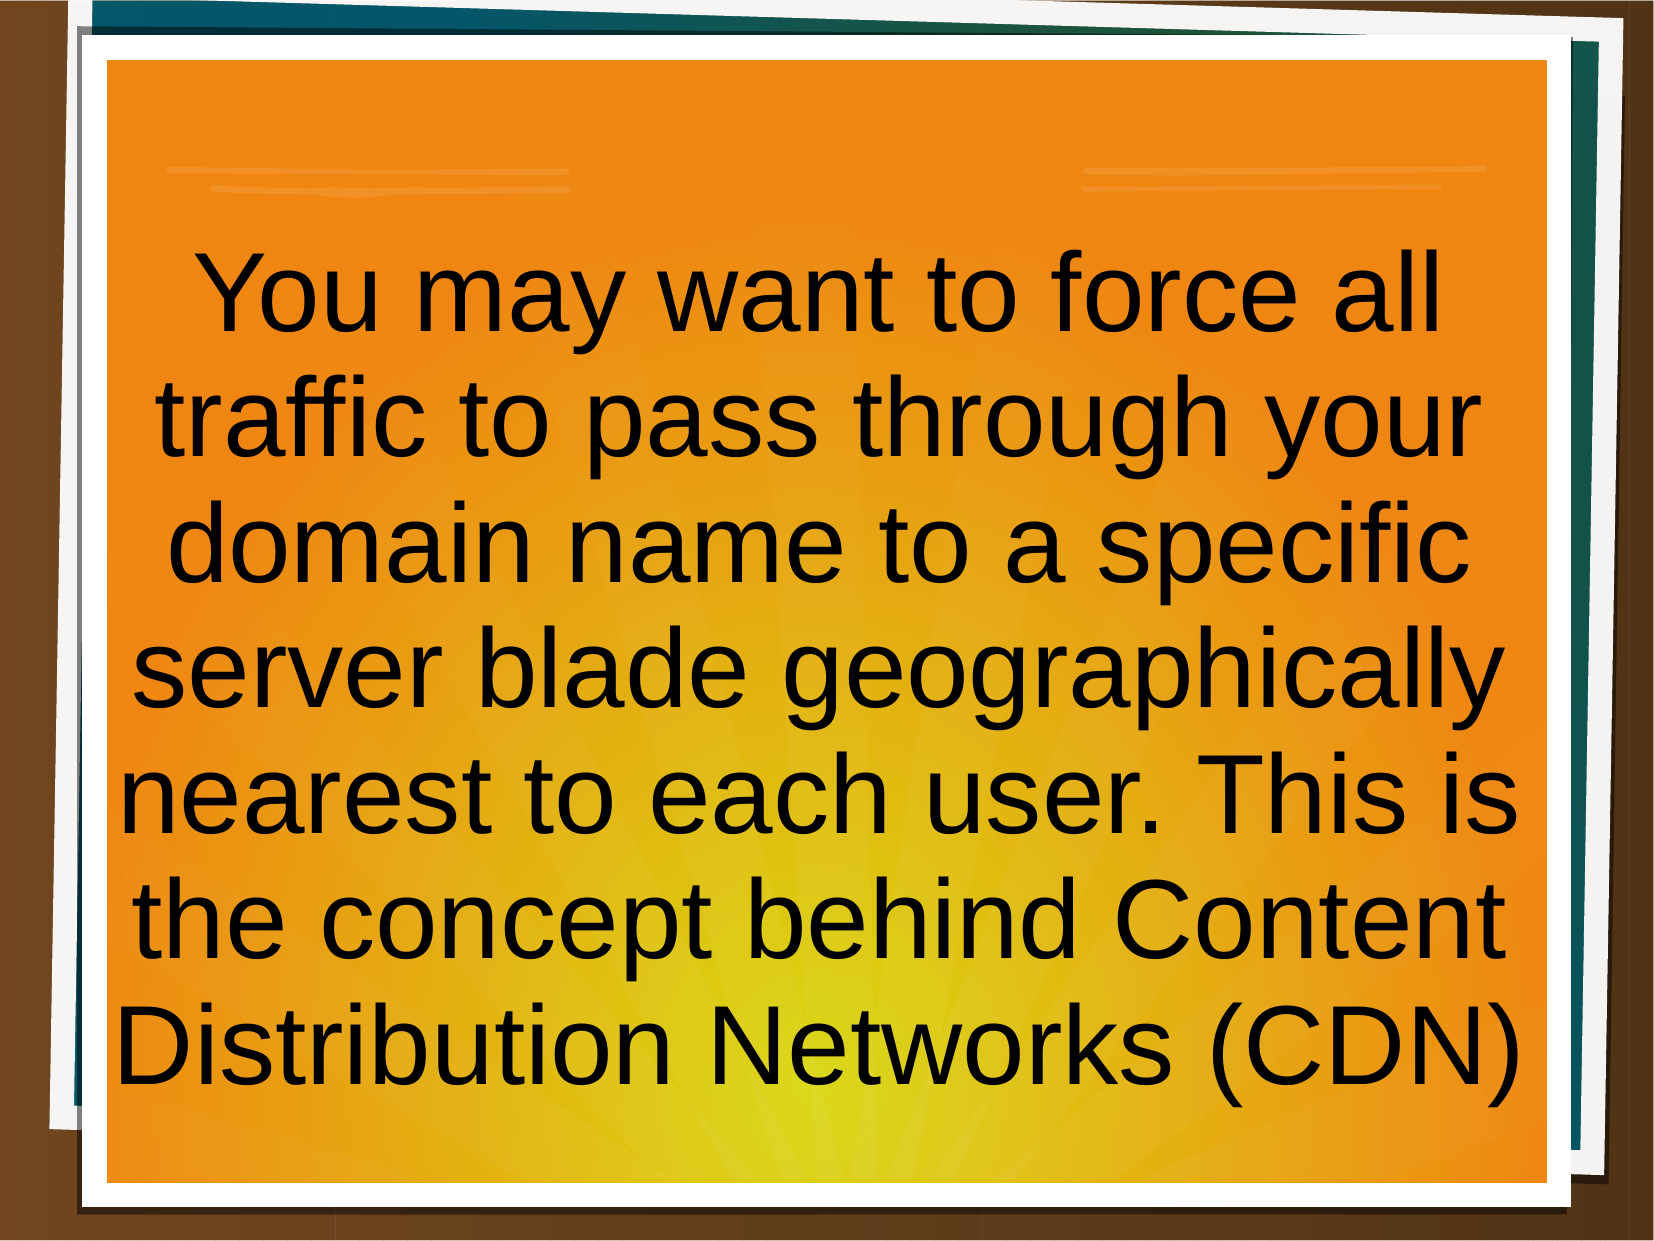

# You may want to force all traffic to pass through your domain name to a specific server blade geographically nearest to each user. This is the concept behind Content Distribution Networks (CDN)